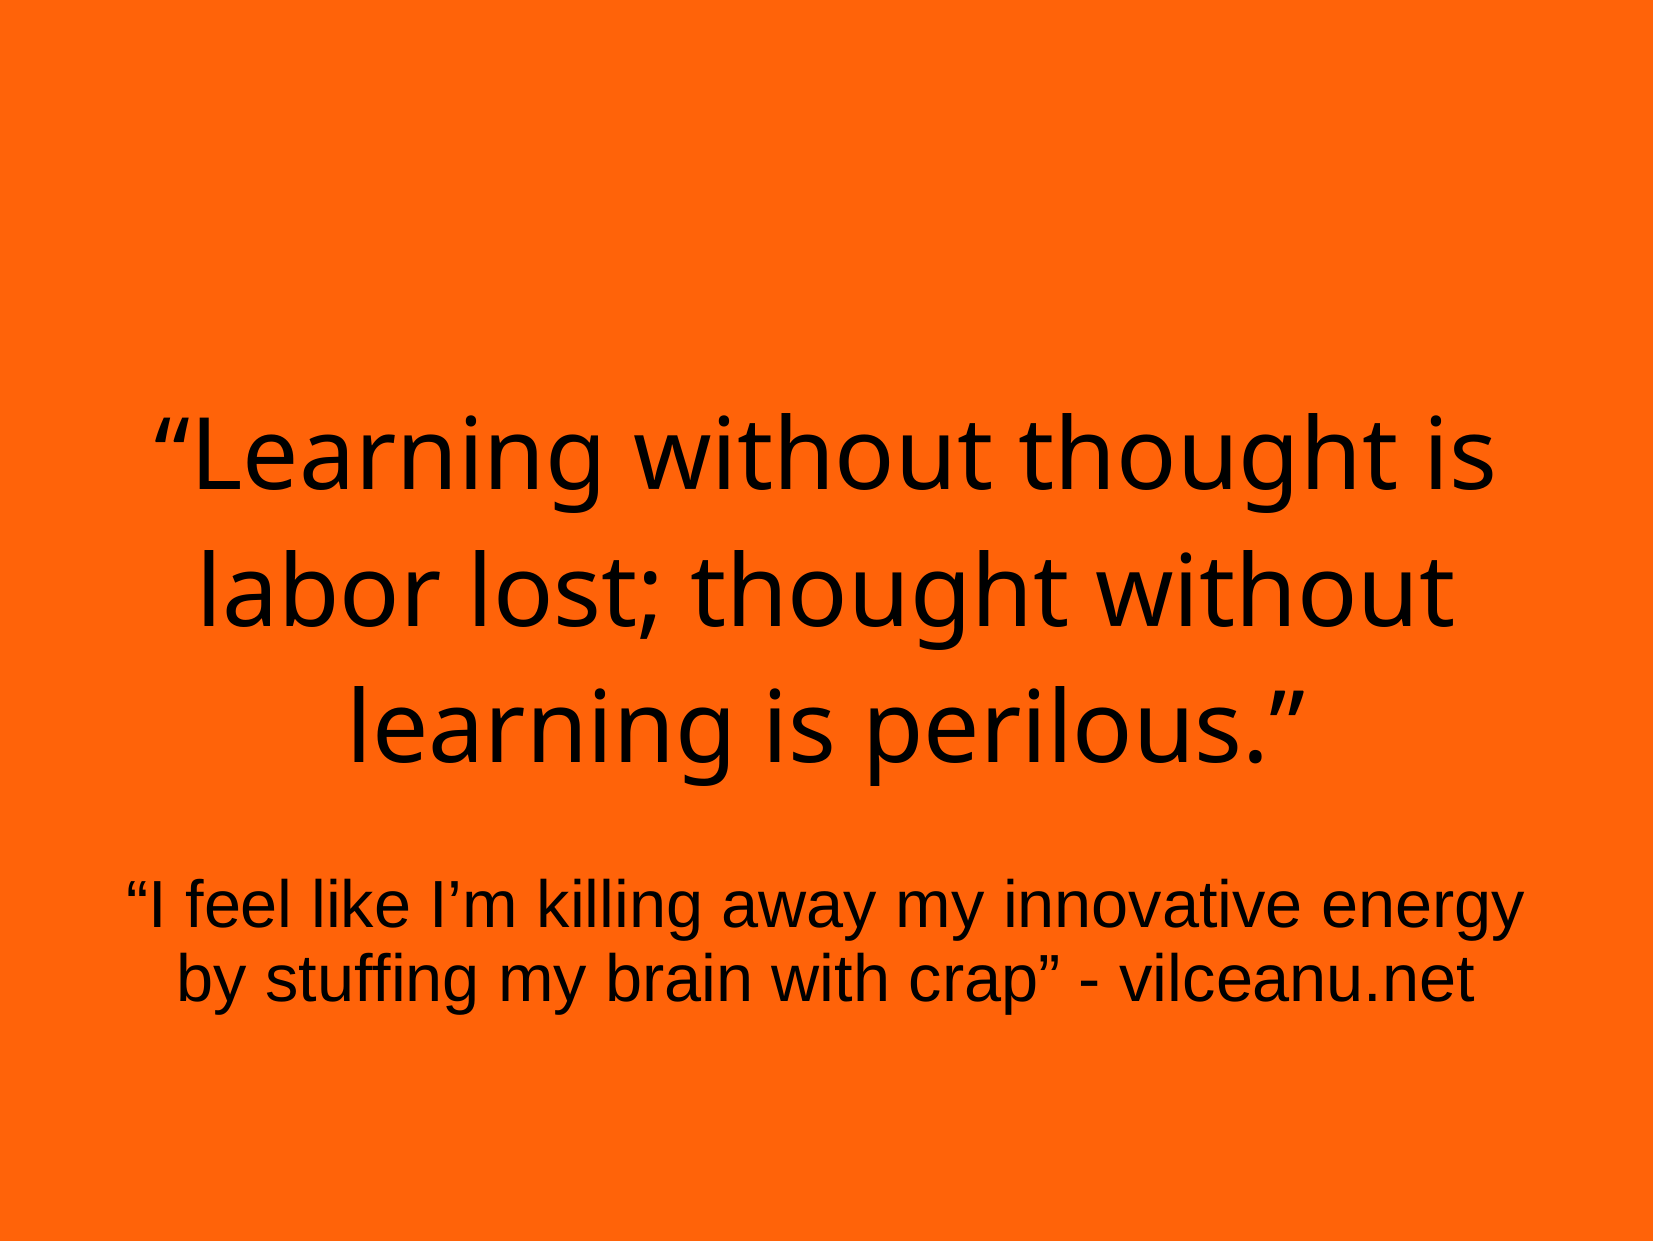

#
“Learning without thought is labor lost; thought without learning is perilous.”
“I feel like I’m killing away my innovative energy by stuffing my brain with crap” - vilceanu.net